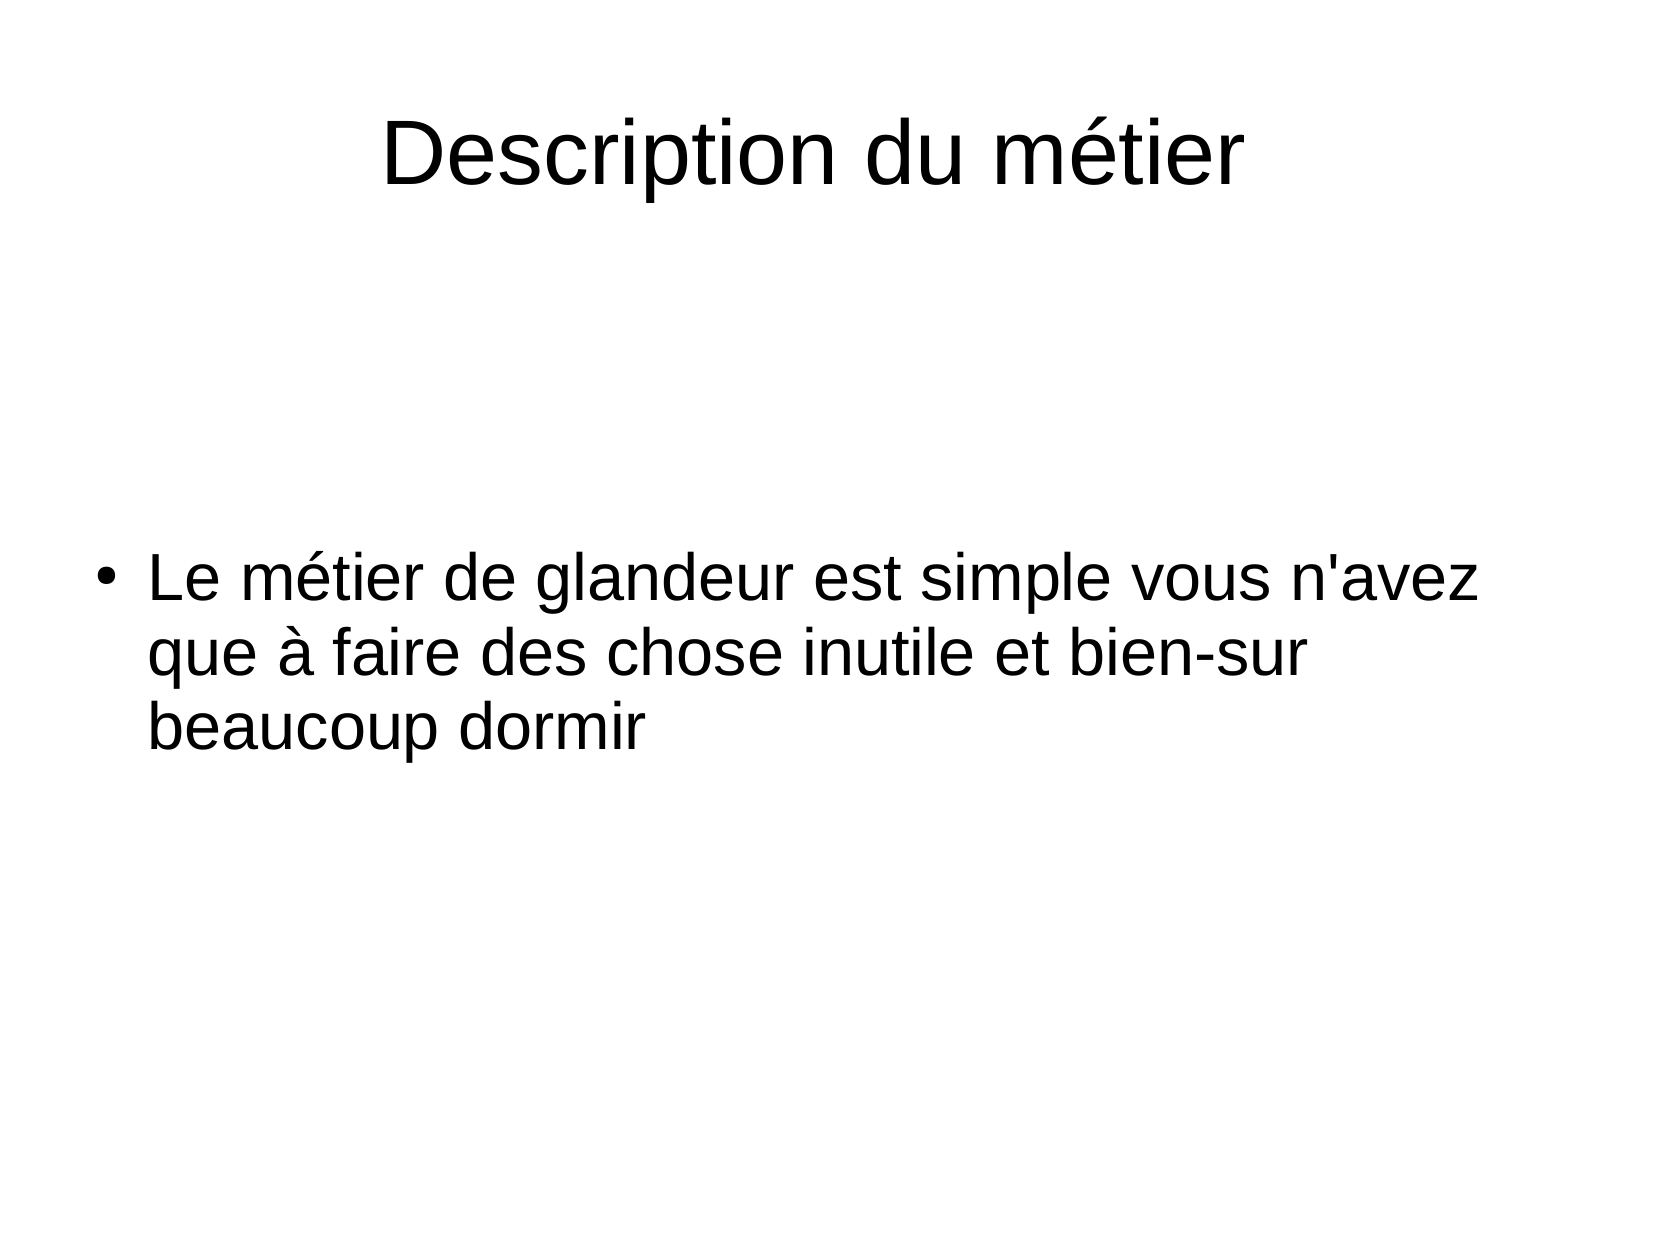

# Description du métier
Le métier de glandeur est simple vous n'avez que à faire des chose inutile et bien-sur beaucoup dormir